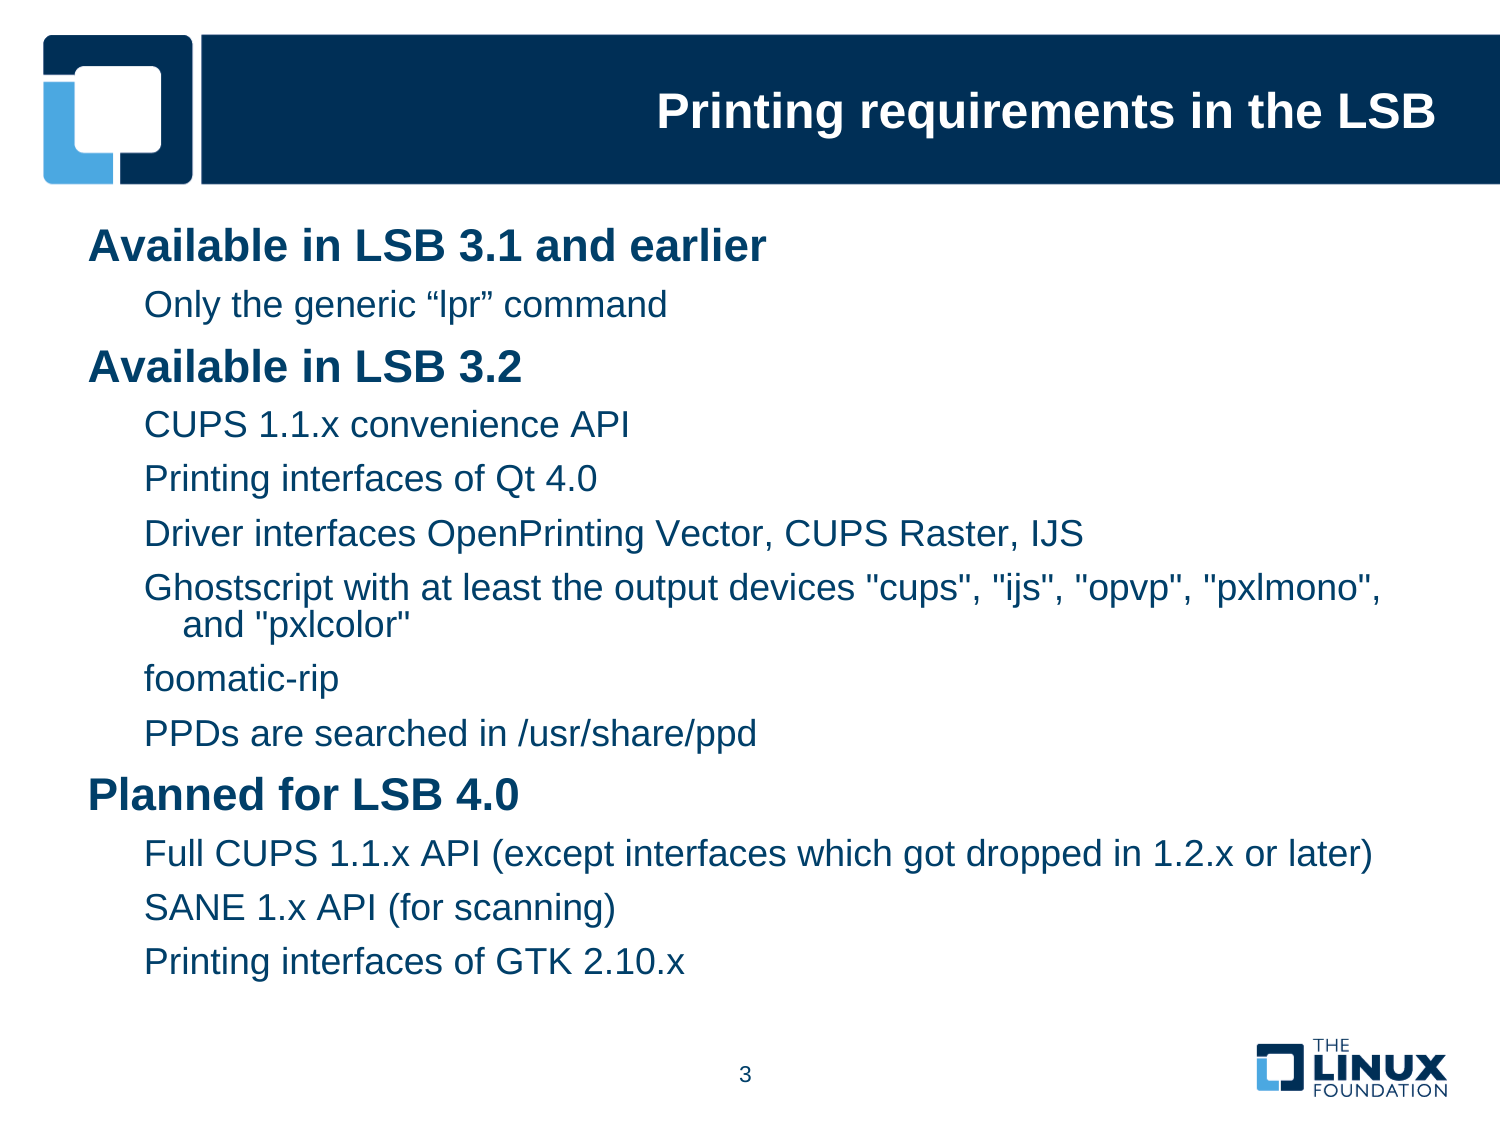

Printing requirements in the LSB
# Available in LSB 3.1 and earlier
Only the generic “lpr” command
Available in LSB 3.2
CUPS 1.1.x convenience API
Printing interfaces of Qt 4.0
Driver interfaces OpenPrinting Vector, CUPS Raster, IJS
Ghostscript with at least the output devices "cups", "ijs", "opvp", "pxlmono", and "pxlcolor"
foomatic-rip
PPDs are searched in /usr/share/ppd
Planned for LSB 4.0
Full CUPS 1.1.x API (except interfaces which got dropped in 1.2.x or later)
SANE 1.x API (for scanning)
Printing interfaces of GTK 2.10.x
3